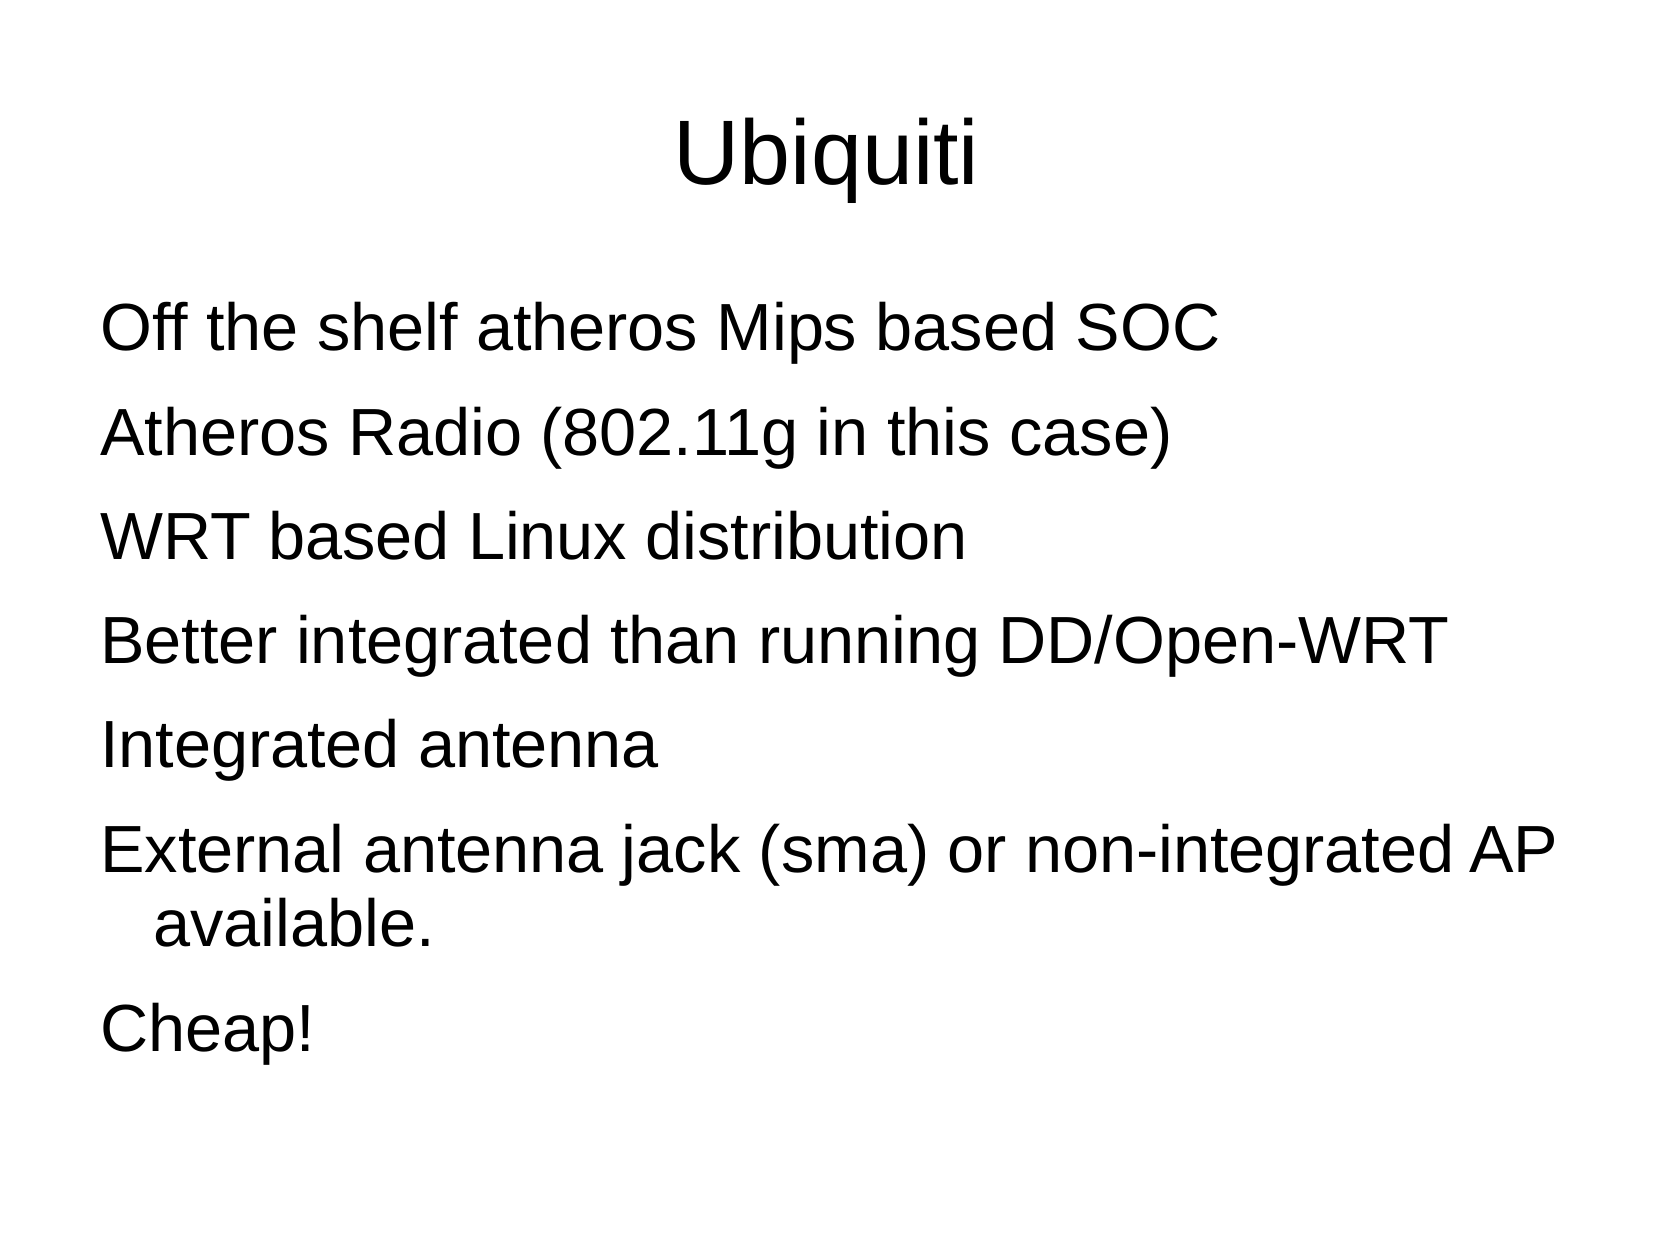

# Ubiquiti
Off the shelf atheros Mips based SOC
Atheros Radio (802.11g in this case)
WRT based Linux distribution
Better integrated than running DD/Open-WRT
Integrated antenna
External antenna jack (sma) or non-integrated AP available.
Cheap!